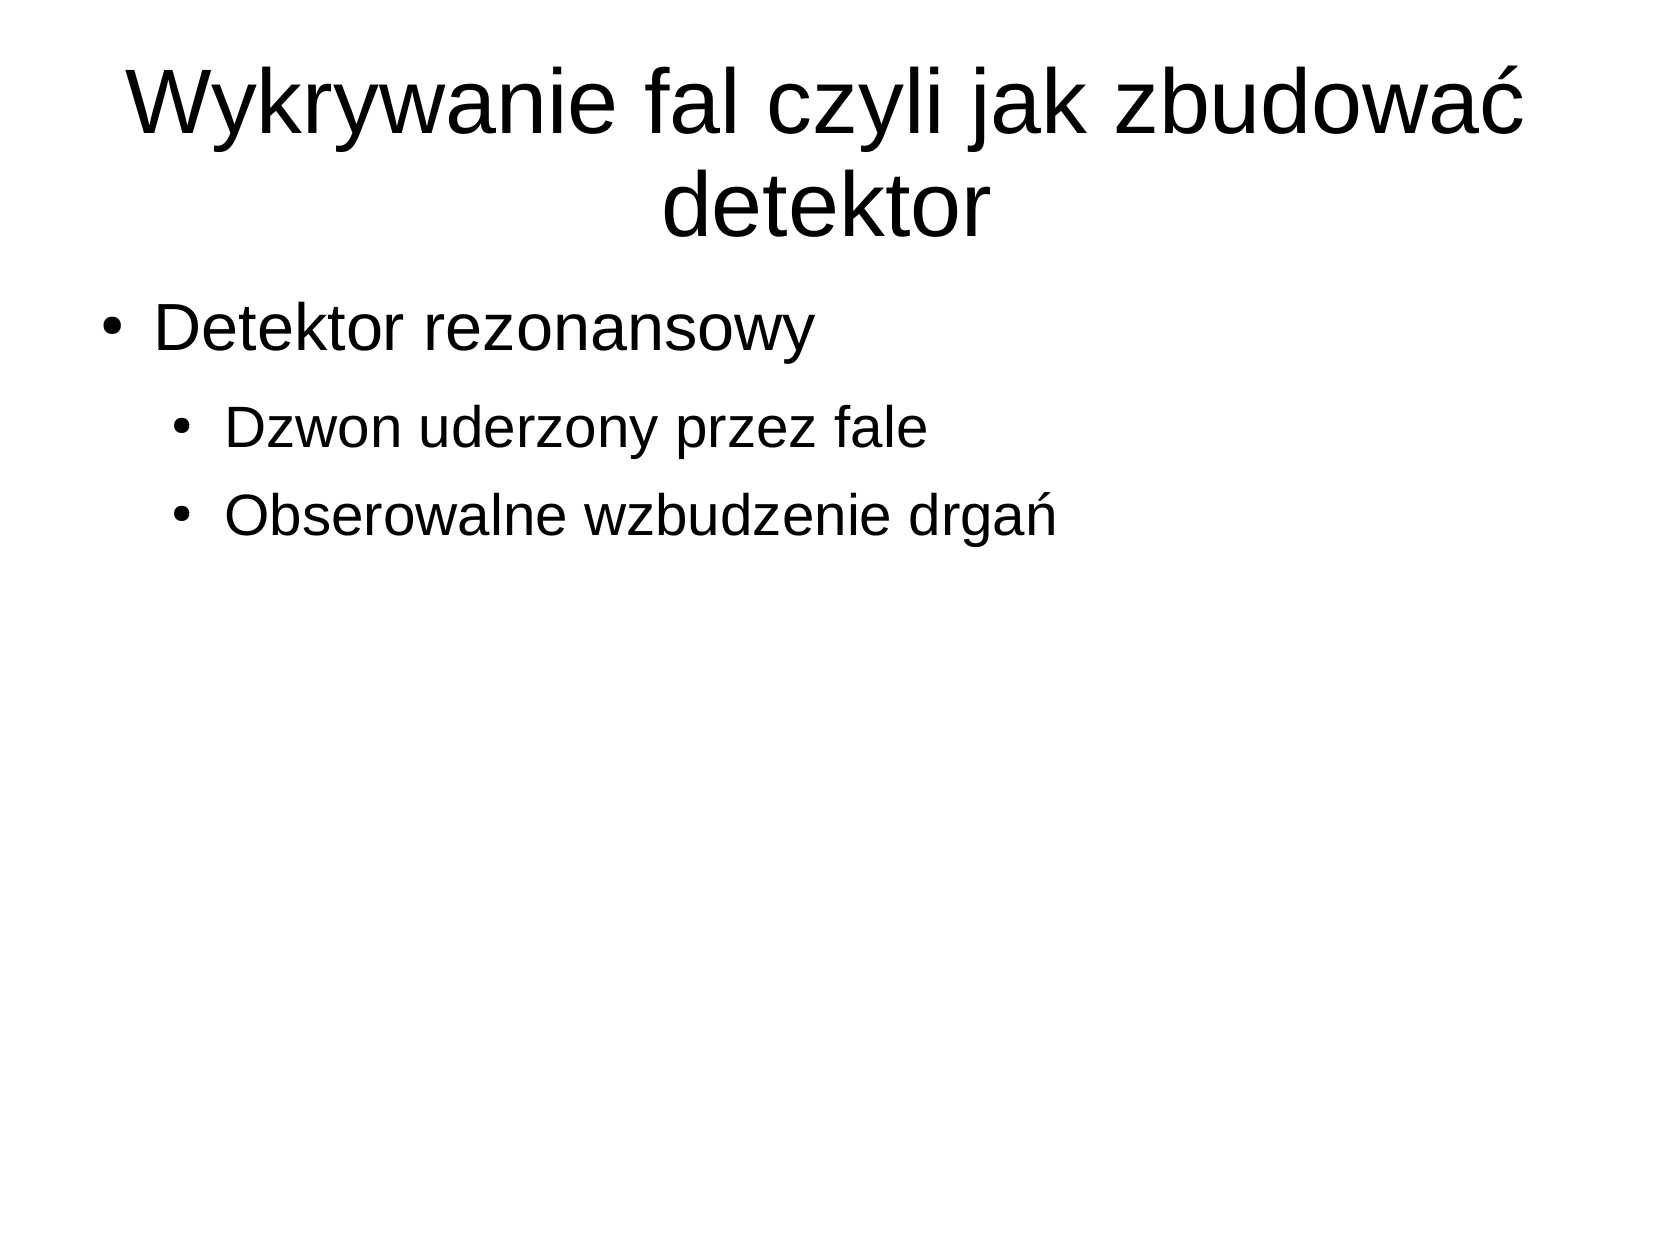

# Wykrywanie fal czyli jak zbudować detektor
Detektor rezonansowy
Dzwon uderzony przez fale
Obserowalne wzbudzenie drgań